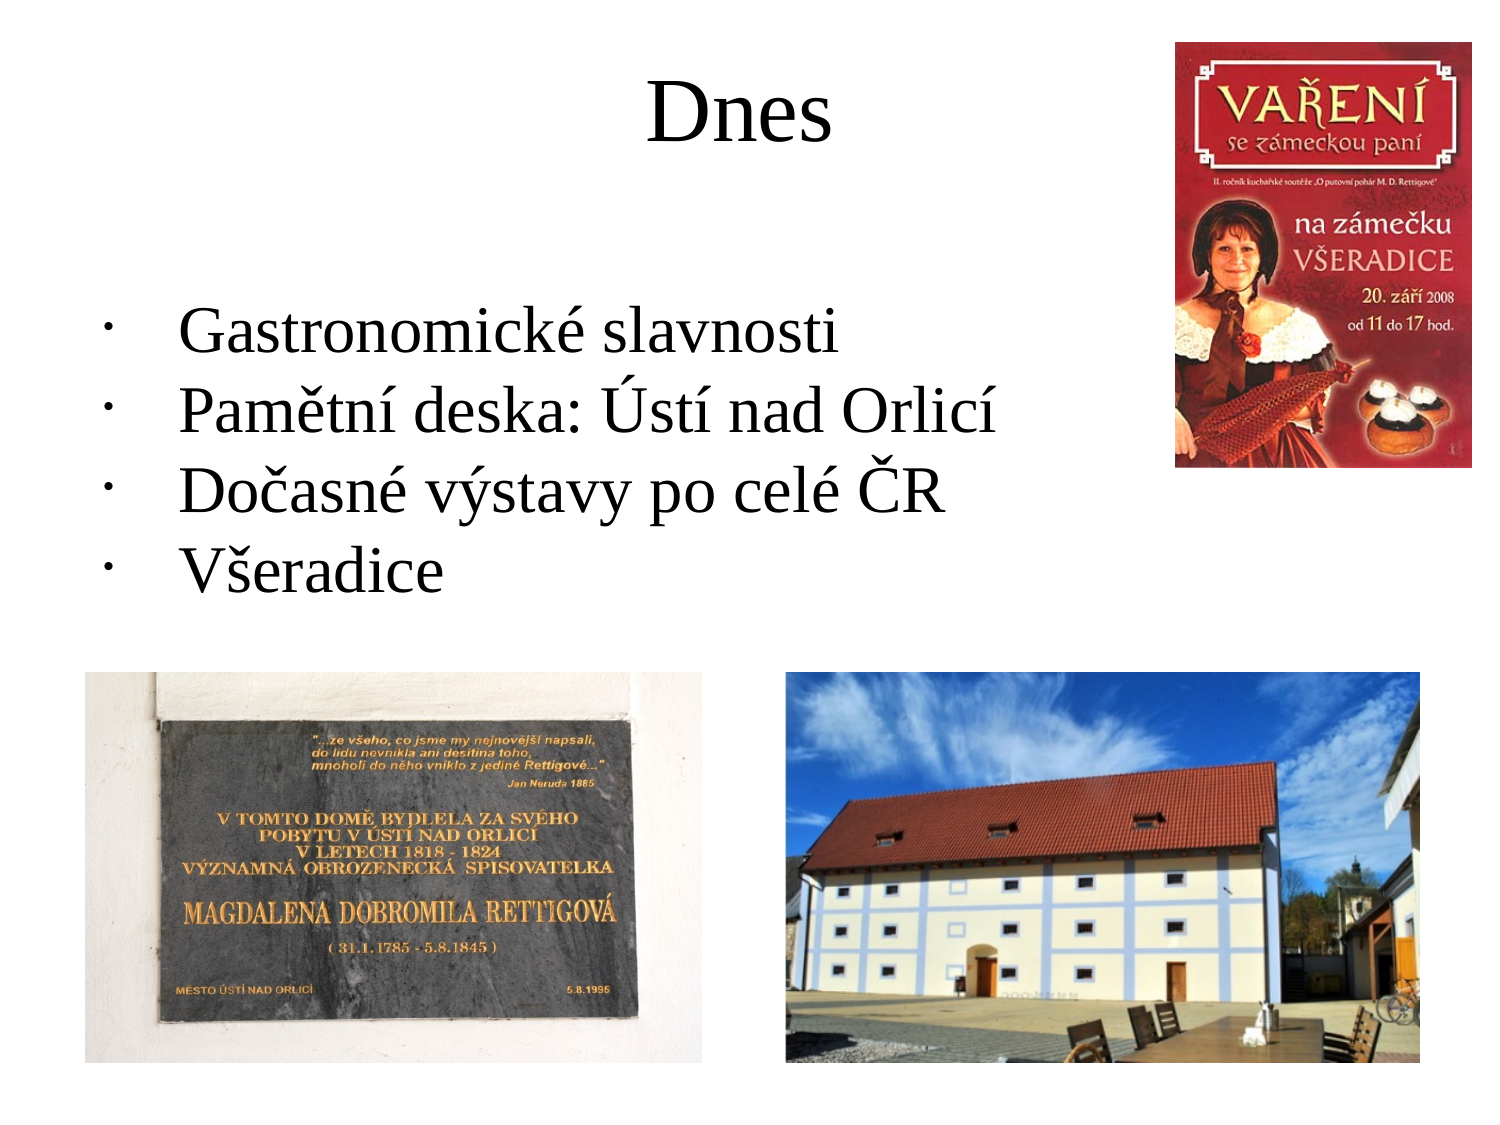

# Dnes
Gastronomické slavnosti
Pamětní deska: Ústí nad Orlicí
Dočasné výstavy po celé ČR
Všeradice